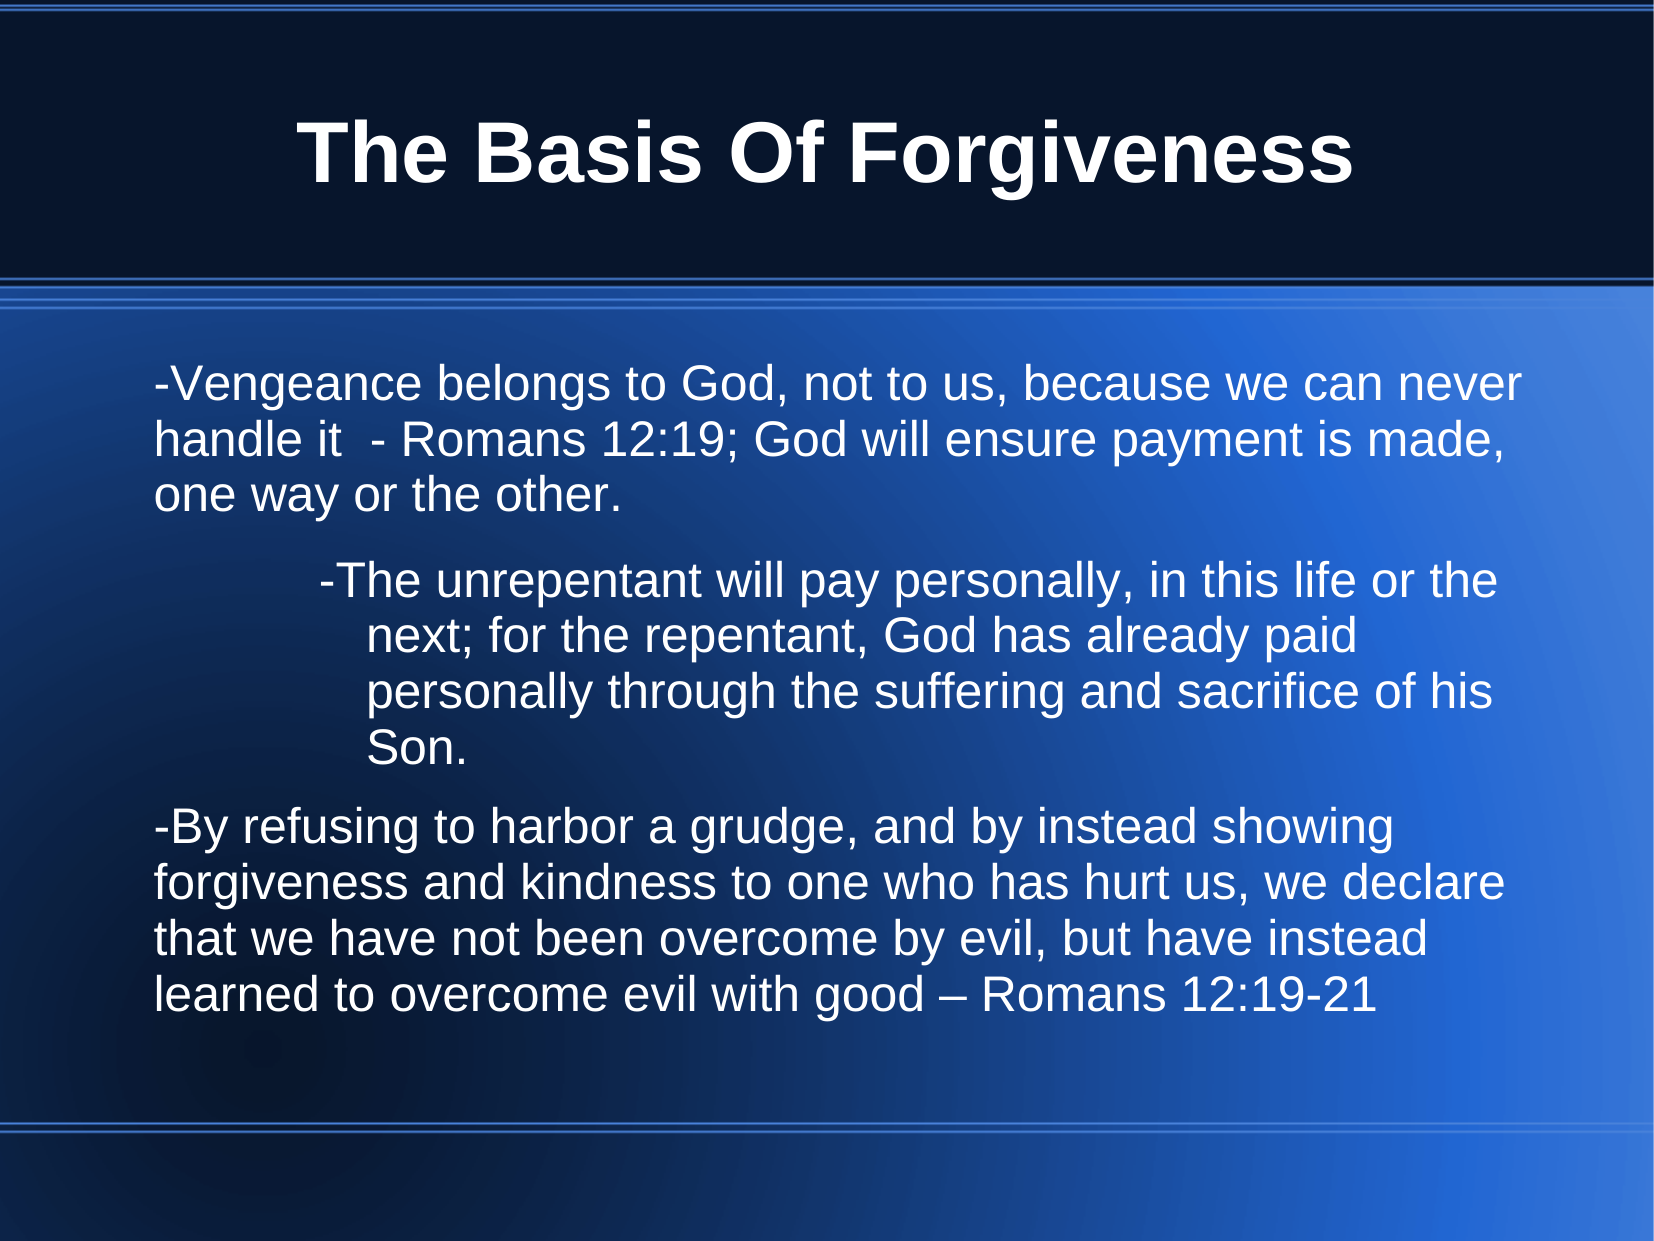

# The Basis Of Forgiveness
-Vengeance belongs to God, not to us, because we can never handle it - Romans 12:19; God will ensure payment is made, one way or the other.
-The unrepentant will pay personally, in this life or the next; for the repentant, God has already paid personally through the suffering and sacrifice of his Son.
-By refusing to harbor a grudge, and by instead showing forgiveness and kindness to one who has hurt us, we declare that we have not been overcome by evil, but have instead learned to overcome evil with good – Romans 12:19-21